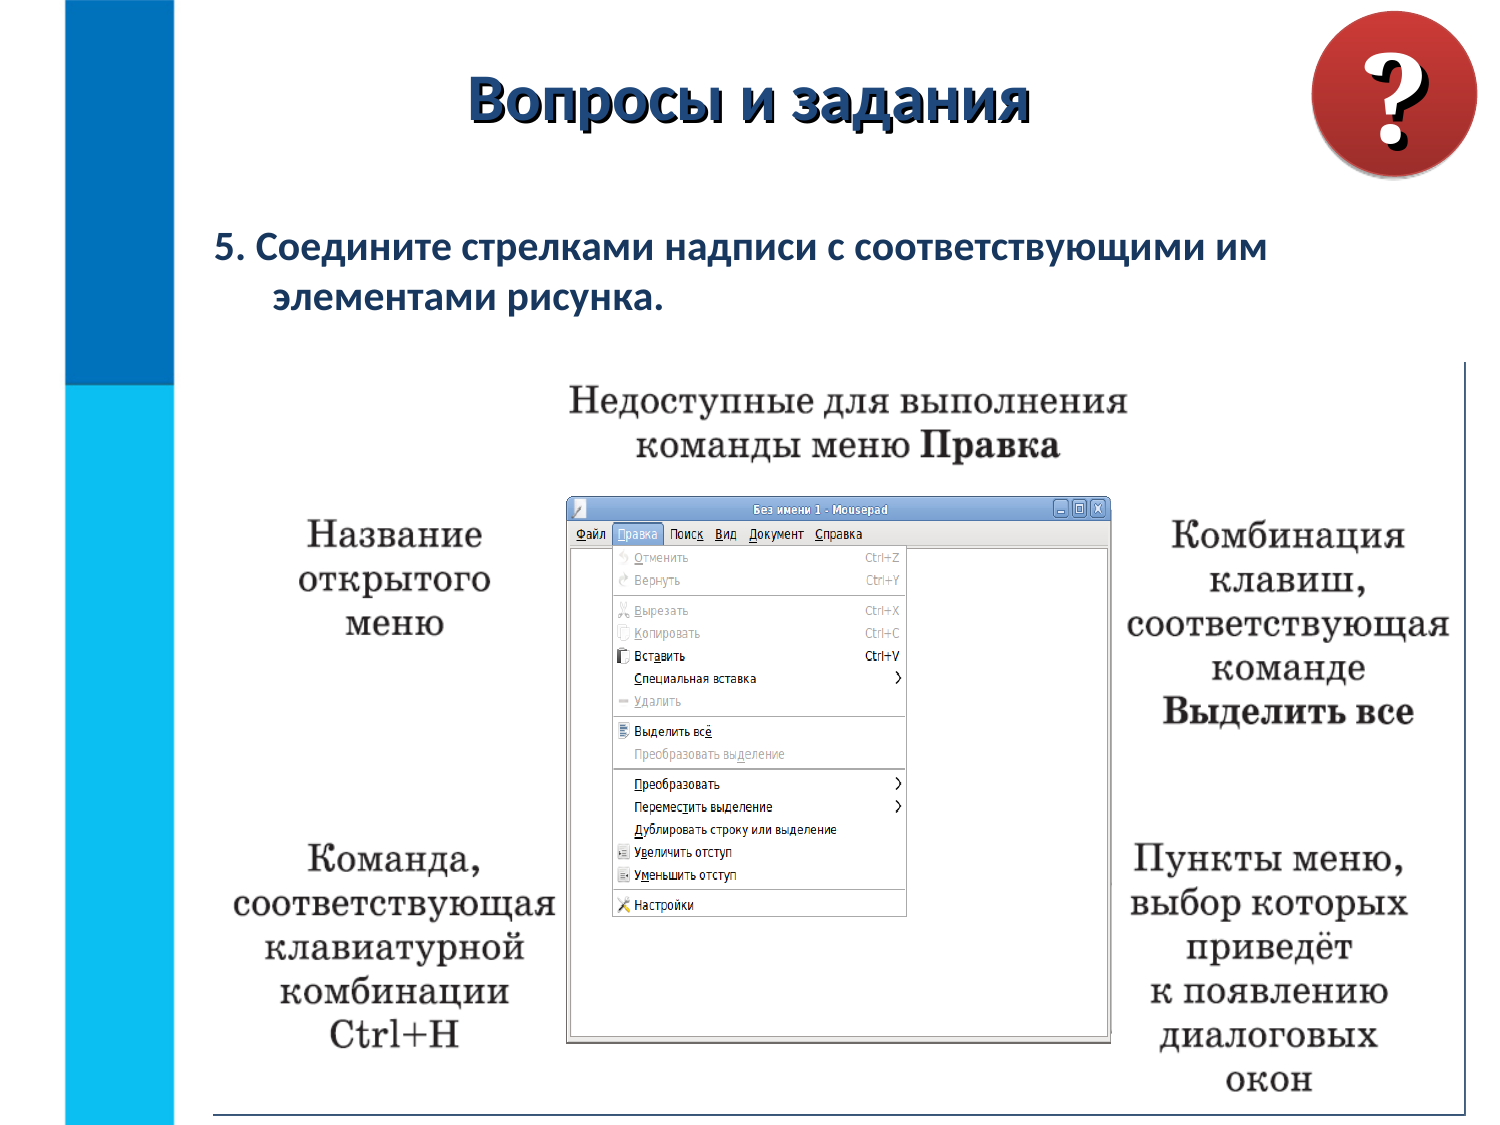

Вопросы и задания
?
5. Соедините стрелками надписи с соответствующими им элементами рисунка.